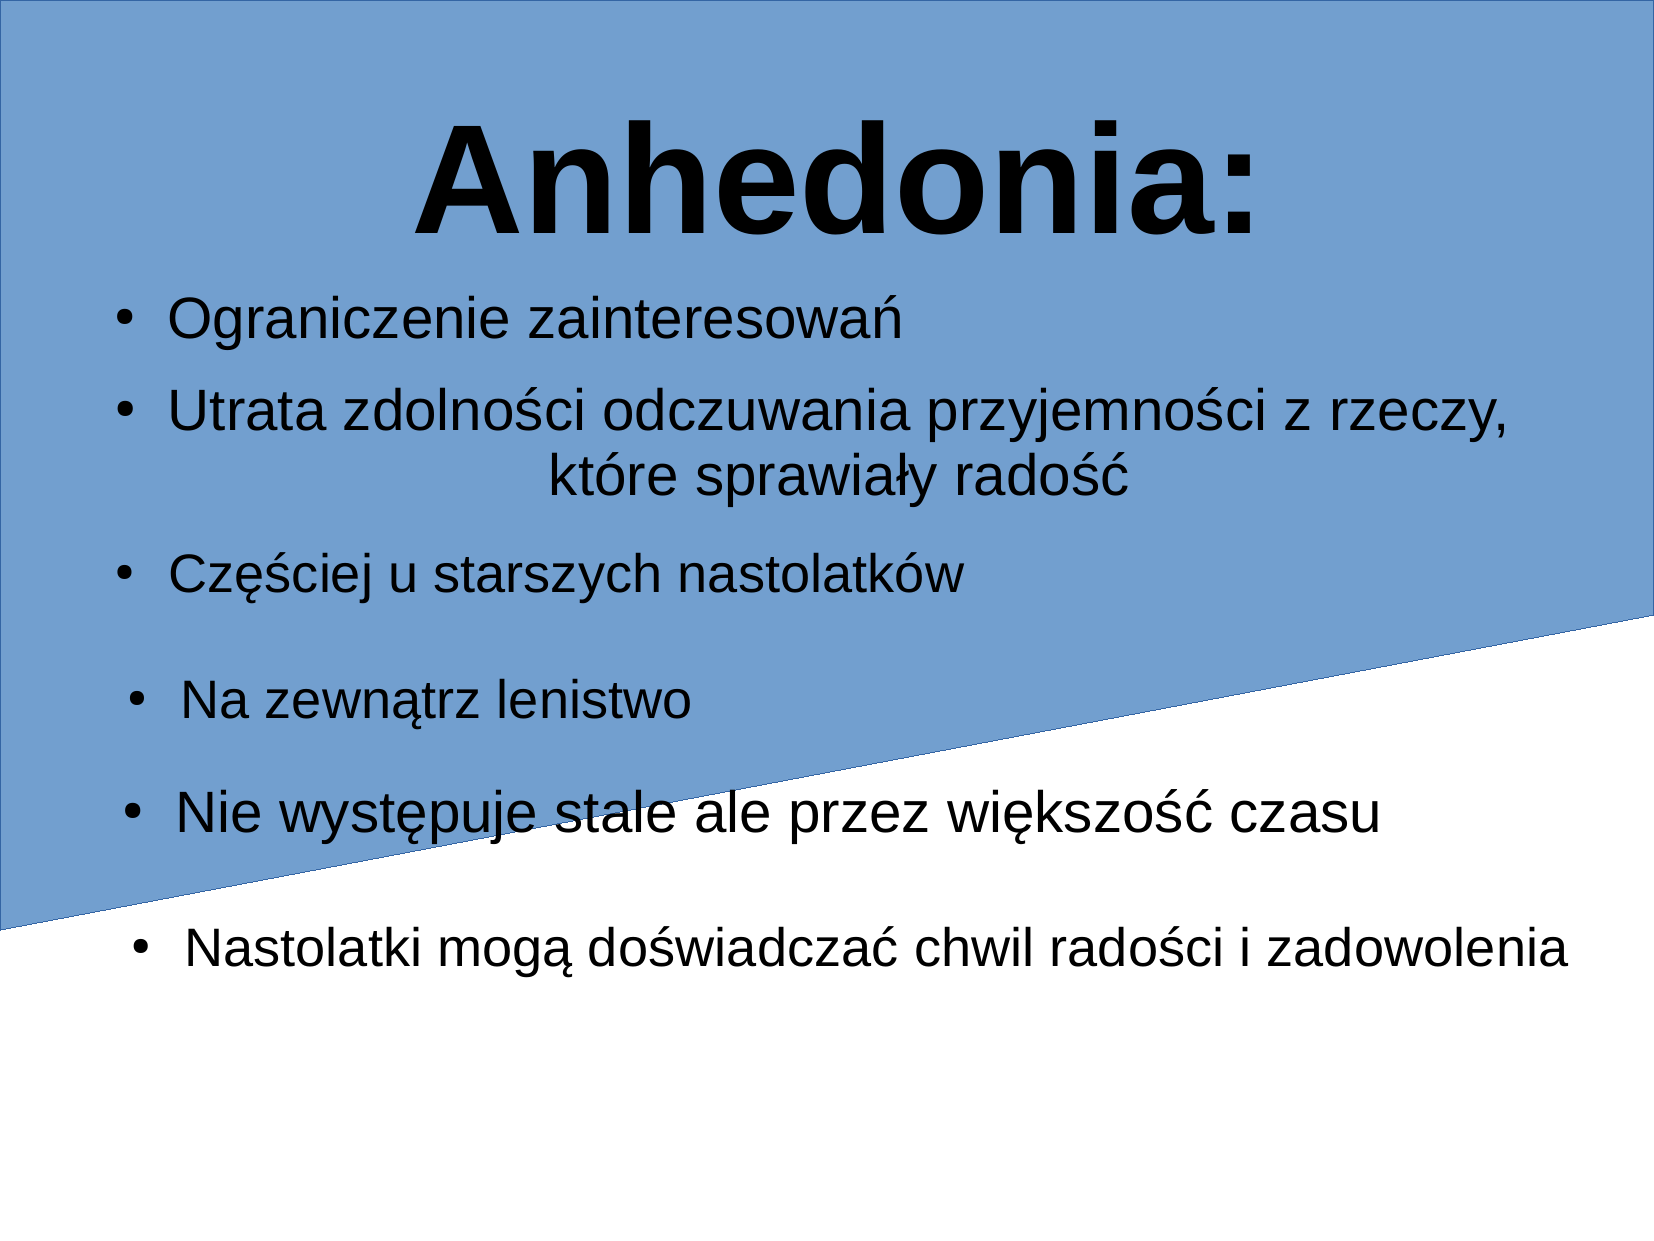

# Anhedonia:
Ograniczenie zainteresowań
Utrata zdolności odczuwania przyjemności z rzeczy, które sprawiały radość
Częściej u starszych nastolatków
Na zewnątrz lenistwo
Nie występuje stale ale przez większość czasu
Nastolatki mogą doświadczać chwil radości i zadowolenia